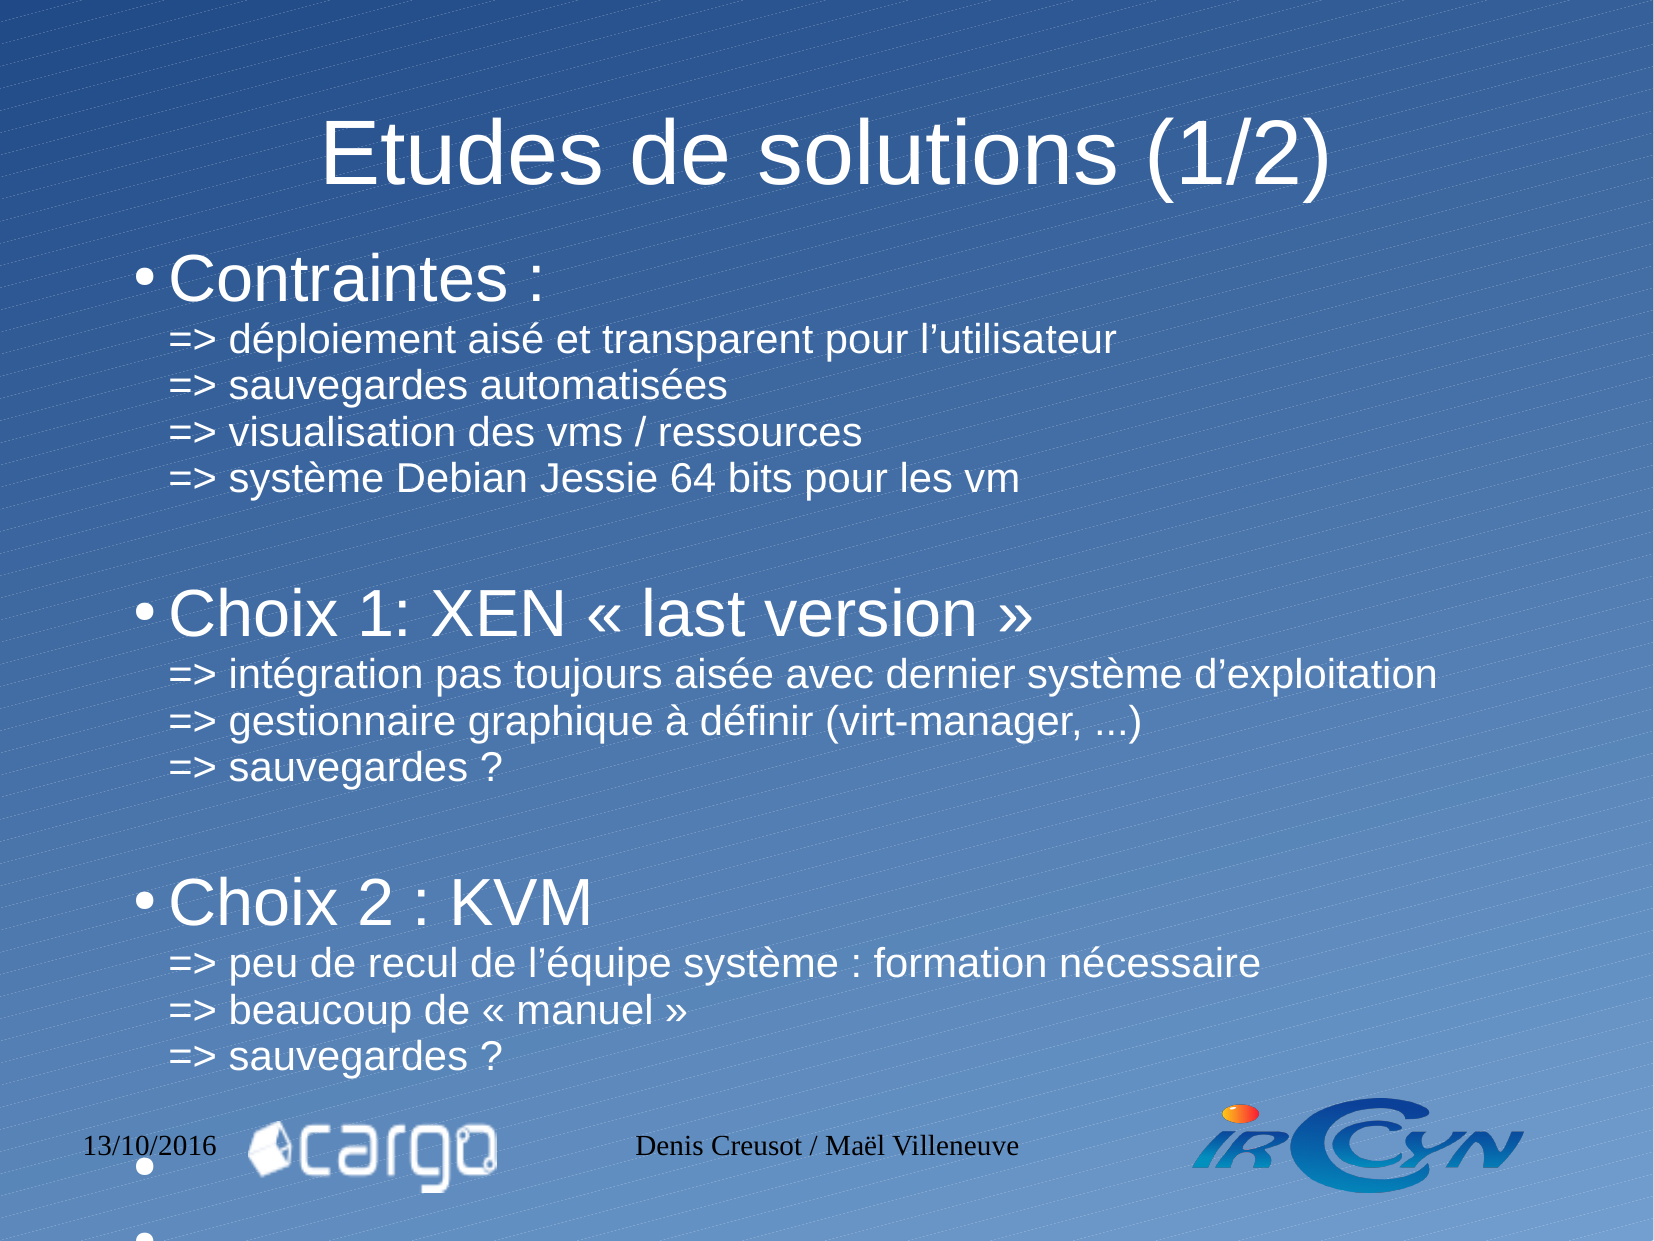

# Etudes de solutions (1/2)
Contraintes :
=> déploiement aisé et transparent pour l’utilisateur
=> sauvegardes automatisées
=> visualisation des vms / ressources
=> système Debian Jessie 64 bits pour les vm
Choix 1: XEN « last version »
=> intégration pas toujours aisée avec dernier système d’exploitation
=> gestionnaire graphique à définir (virt-manager, ...)
=> sauvegardes ?
Choix 2 : KVM
=> peu de recul de l’équipe système : formation nécessaire
=> beaucoup de « manuel »
=> sauvegardes ?
13/10/2016
Denis Creusot / Maël Villeneuve